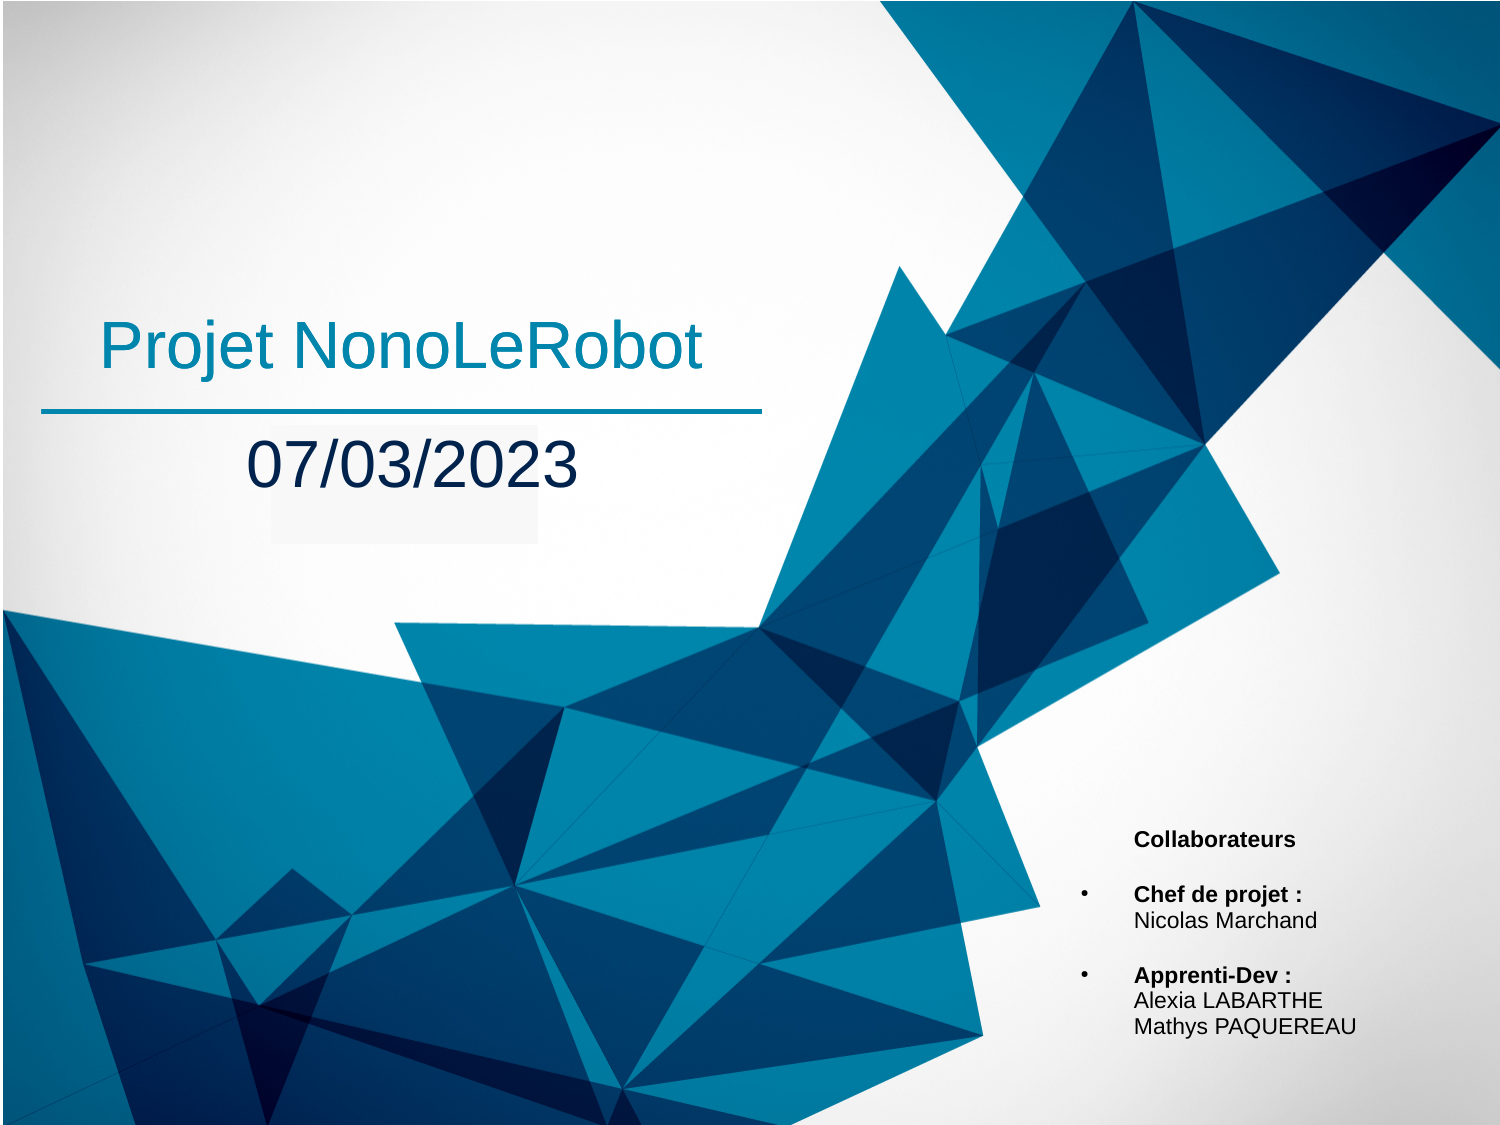

# Projet NonoLeRobot
Projet NonoLeRobot
07/03/2023
YOUR DATE HERE
Collaborateurs
Chef de projet :
Nicolas Marchand
Apprenti-Dev :
Alexia LABARTHE
Mathys PAQUEREAU